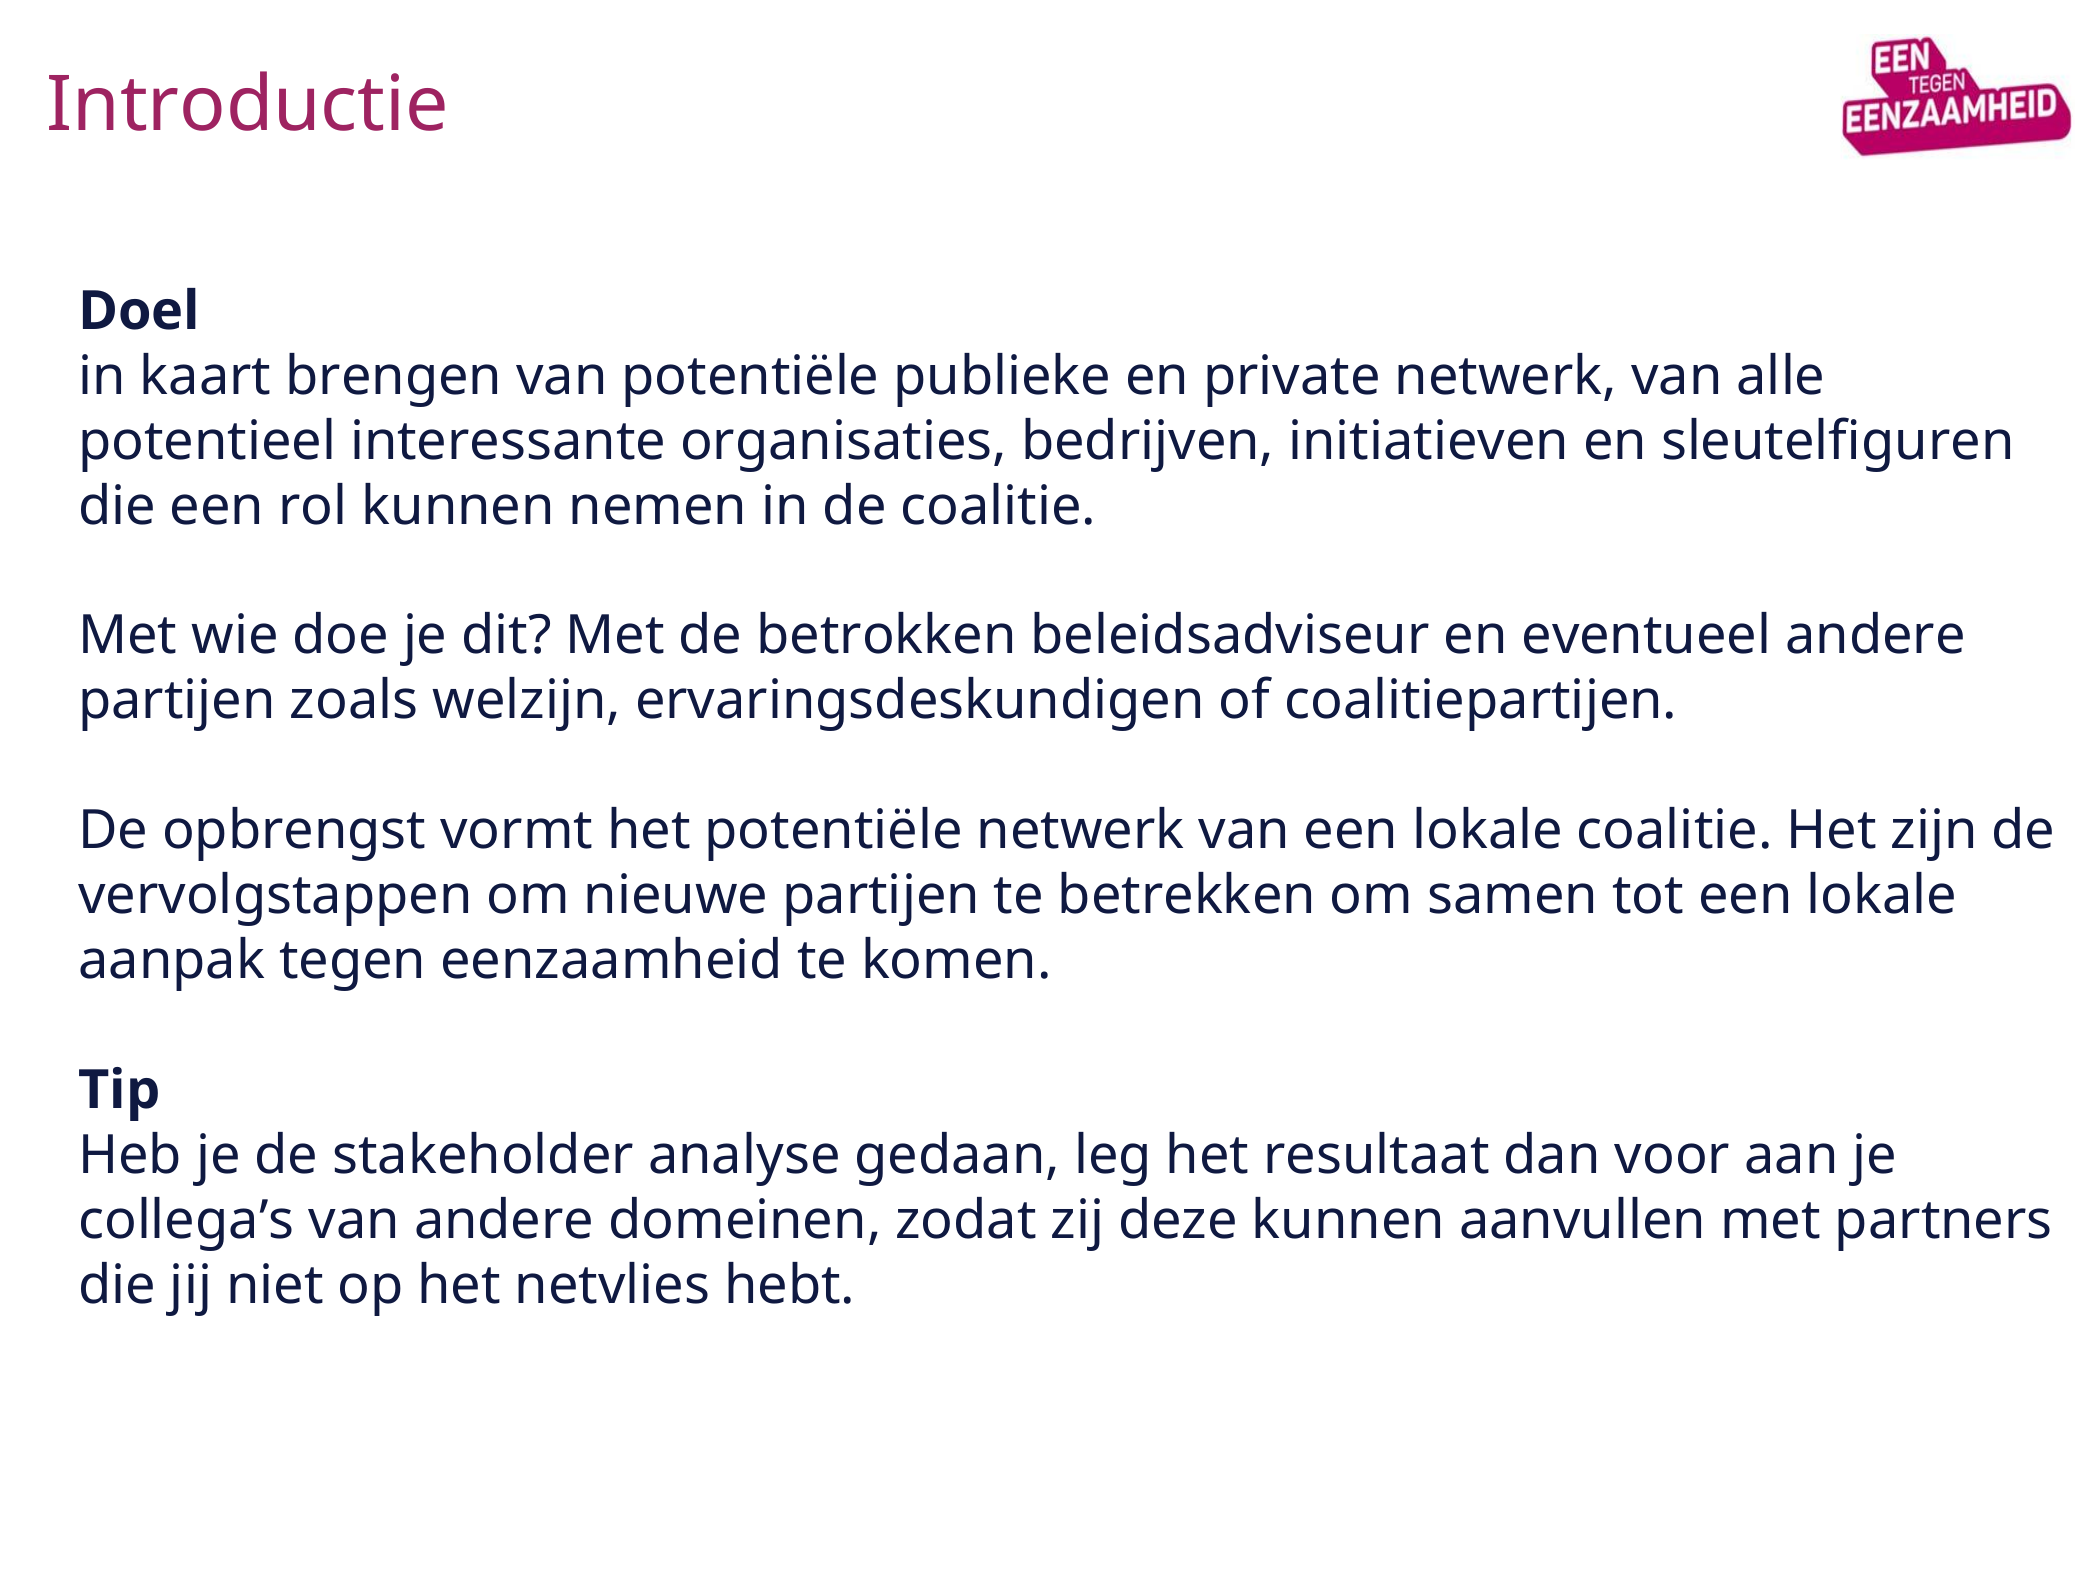

# Introductie
Doel
in kaart brengen van potentiële publieke en private netwerk, van alle potentieel interessante organisaties, bedrijven, initiatieven en sleutelfiguren die een rol kunnen nemen in de coalitie.
Met wie doe je dit? Met de betrokken beleidsadviseur en eventueel andere partijen zoals welzijn, ervaringsdeskundigen of coalitiepartijen.
De opbrengst vormt het potentiële netwerk van een lokale coalitie. Het zijn de vervolgstappen om nieuwe partijen te betrekken om samen tot een lokale aanpak tegen eenzaamheid te komen.
Tip
Heb je de stakeholder analyse gedaan, leg het resultaat dan voor aan je collega’s van andere domeinen, zodat zij deze kunnen aanvullen met partners die jij niet op het netvlies hebt.